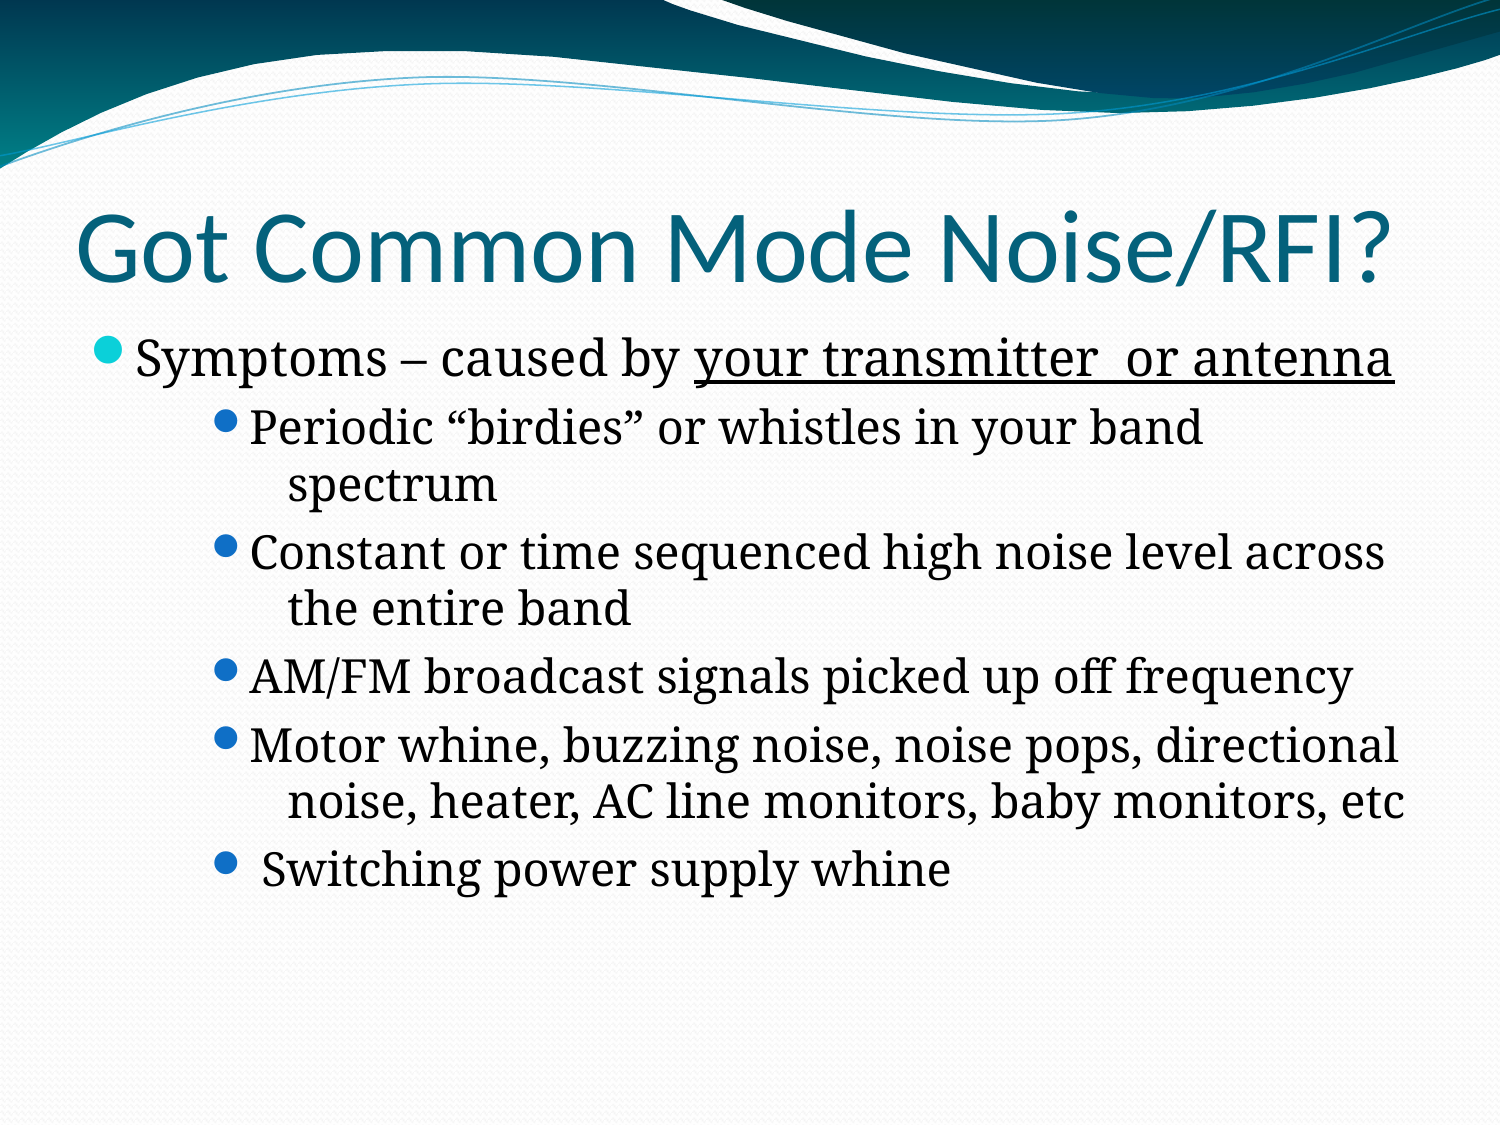

# Got Common Mode Noise/RFI?
Symptoms – caused by your transmitter or antenna
Periodic “birdies” or whistles in your band spectrum
Constant or time sequenced high noise level across the entire band
AM/FM broadcast signals picked up off frequency
Motor whine, buzzing noise, noise pops, directional noise, heater, AC line monitors, baby monitors, etc
 Switching power supply whine